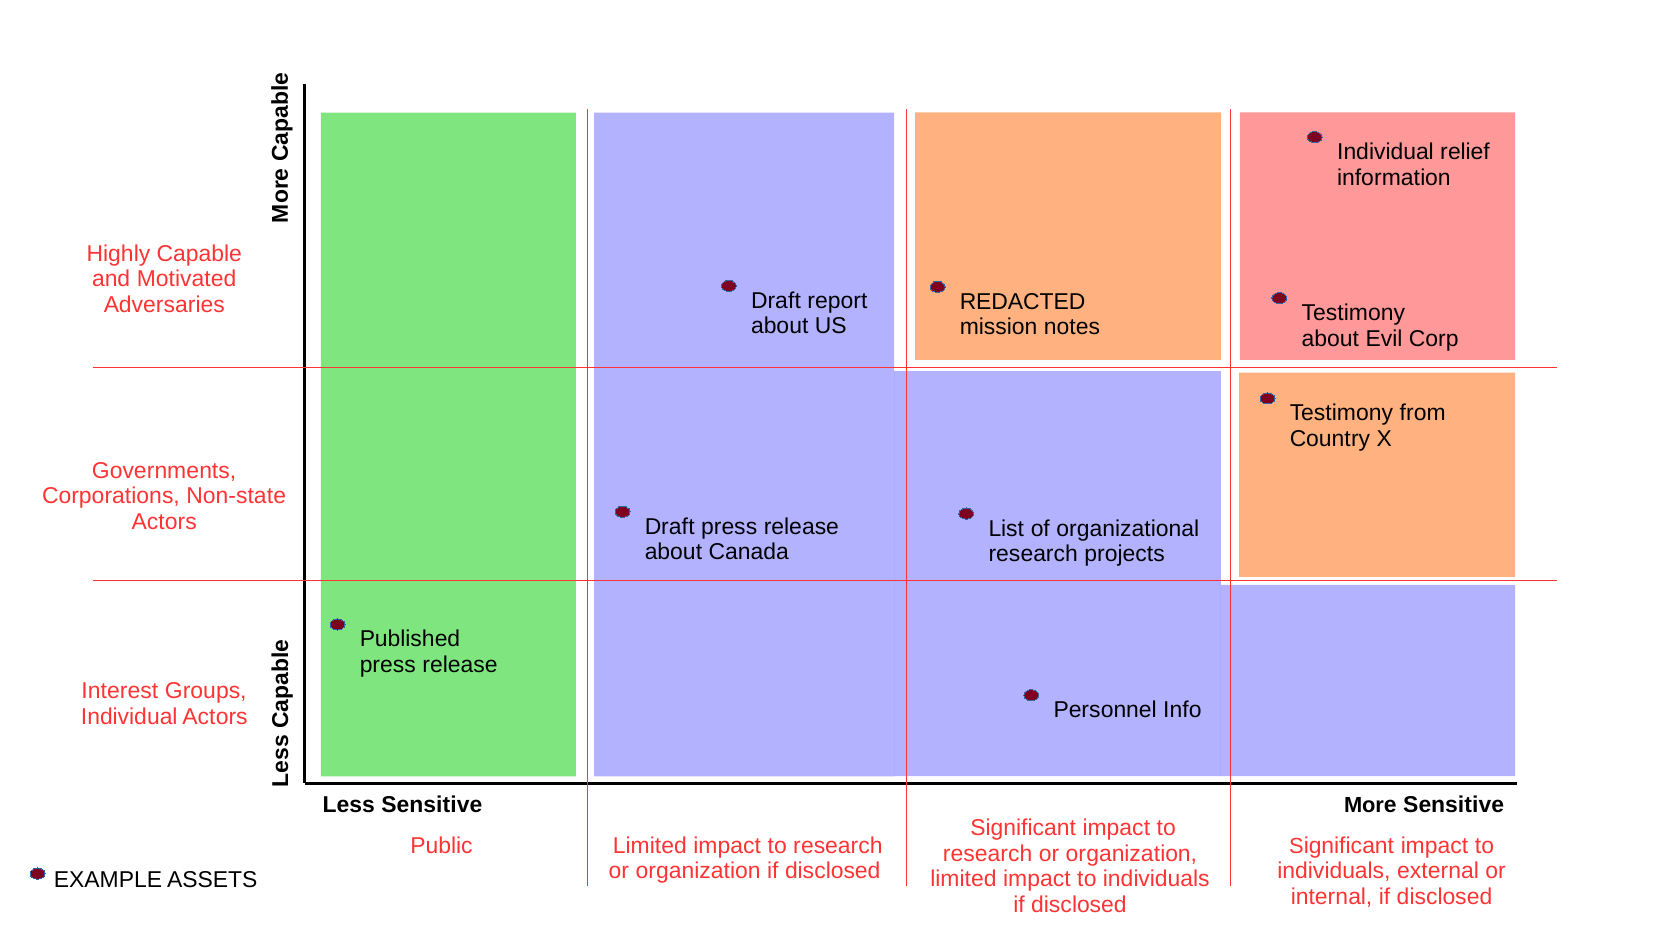

More Capable
Individual relief information
Highly Capable and Motivated Adversaries
Draft report about US
REDACTED mission notes
Testimony about Evil Corp
Testimony from Country X
Governments, Corporations, Non-state Actors
Draft press release about Canada
List of organizational research projects
Published press release
Interest Groups, Individual Actors
Less Capable
Personnel Info
Less Sensitive
More Sensitive
 Significant impact to research or organization, limited impact to individuals if disclosed
Significant impact to individuals, external or internal, if disclosed
 Limited impact to research or organization if disclosed
 Public
EXAMPLE ASSETS